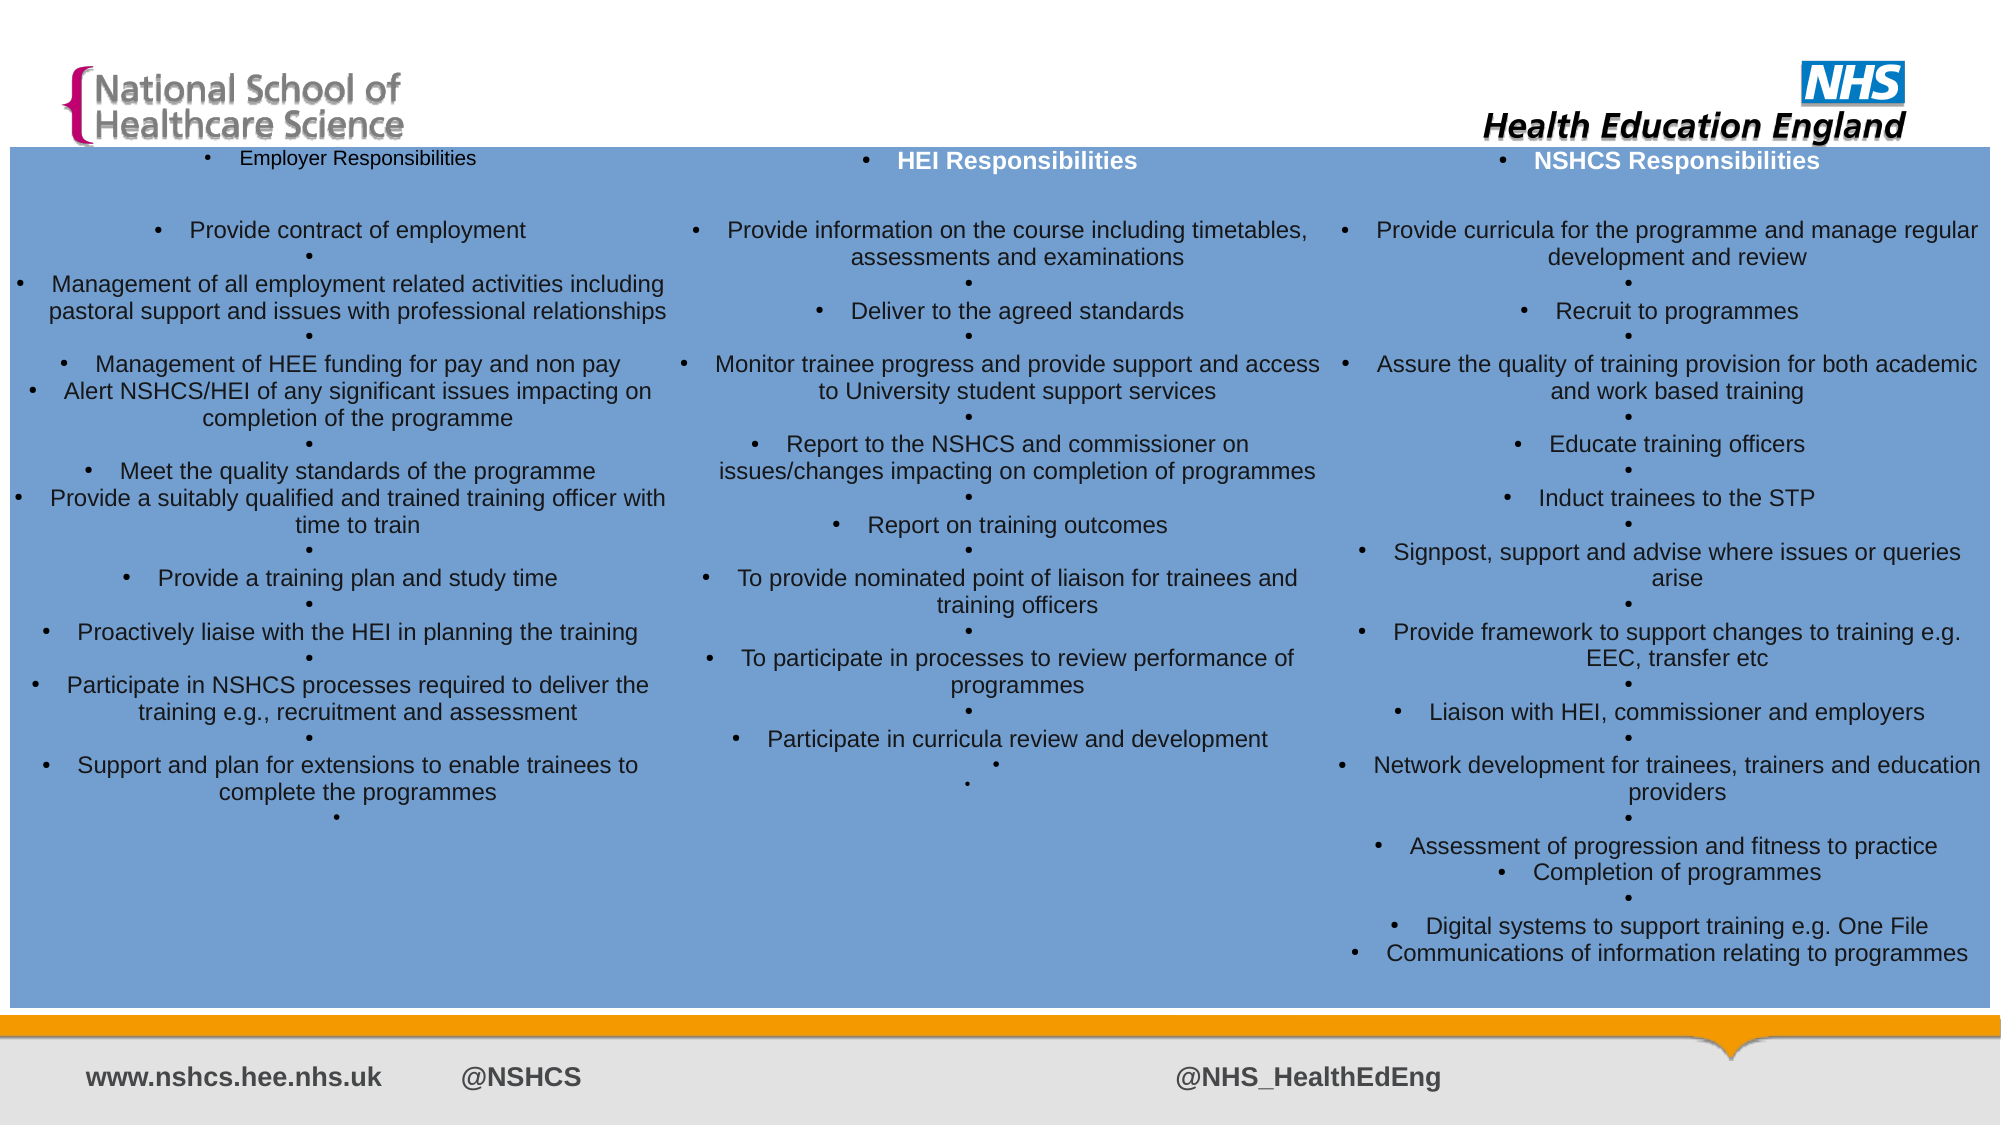

| Employer Responsibilities | HEI Responsibilities | NSHCS Responsibilities |
| --- | --- | --- |
| Provide contract of employment Management of all employment related activities including pastoral support and issues with professional relationships Management of HEE funding for pay and non pay Alert NSHCS/HEI of any significant issues impacting on completion of the programme Meet the quality standards of the programme Provide a suitably qualified and trained training officer with time to train Provide a training plan and study time Proactively liaise with the HEI in planning the training Participate in NSHCS processes required to deliver the training e.g., recruitment and assessment Support and plan for extensions to enable trainees to complete the programmes | Provide information on the course including timetables, assessments and examinations Deliver to the agreed standards Monitor trainee progress and provide support and access to University student support services Report to the NSHCS and commissioner on issues/changes impacting on completion of programmes Report on training outcomes To provide nominated point of liaison for trainees and training officers To participate in processes to review performance of programmes Participate in curricula review and development | Provide curricula for the programme and manage regular development and review Recruit to programmes Assure the quality of training provision for both academic and work based training Educate training officers Induct trainees to the STP Signpost, support and advise where issues or queries arise Provide framework to support changes to training e.g. EEC, transfer etc Liaison with HEI, commissioner and employers Network development for trainees, trainers and education providers Assessment of progression and fitness to practice Completion of programmes Digital systems to support training e.g. One File Communications of information relating to programmes |